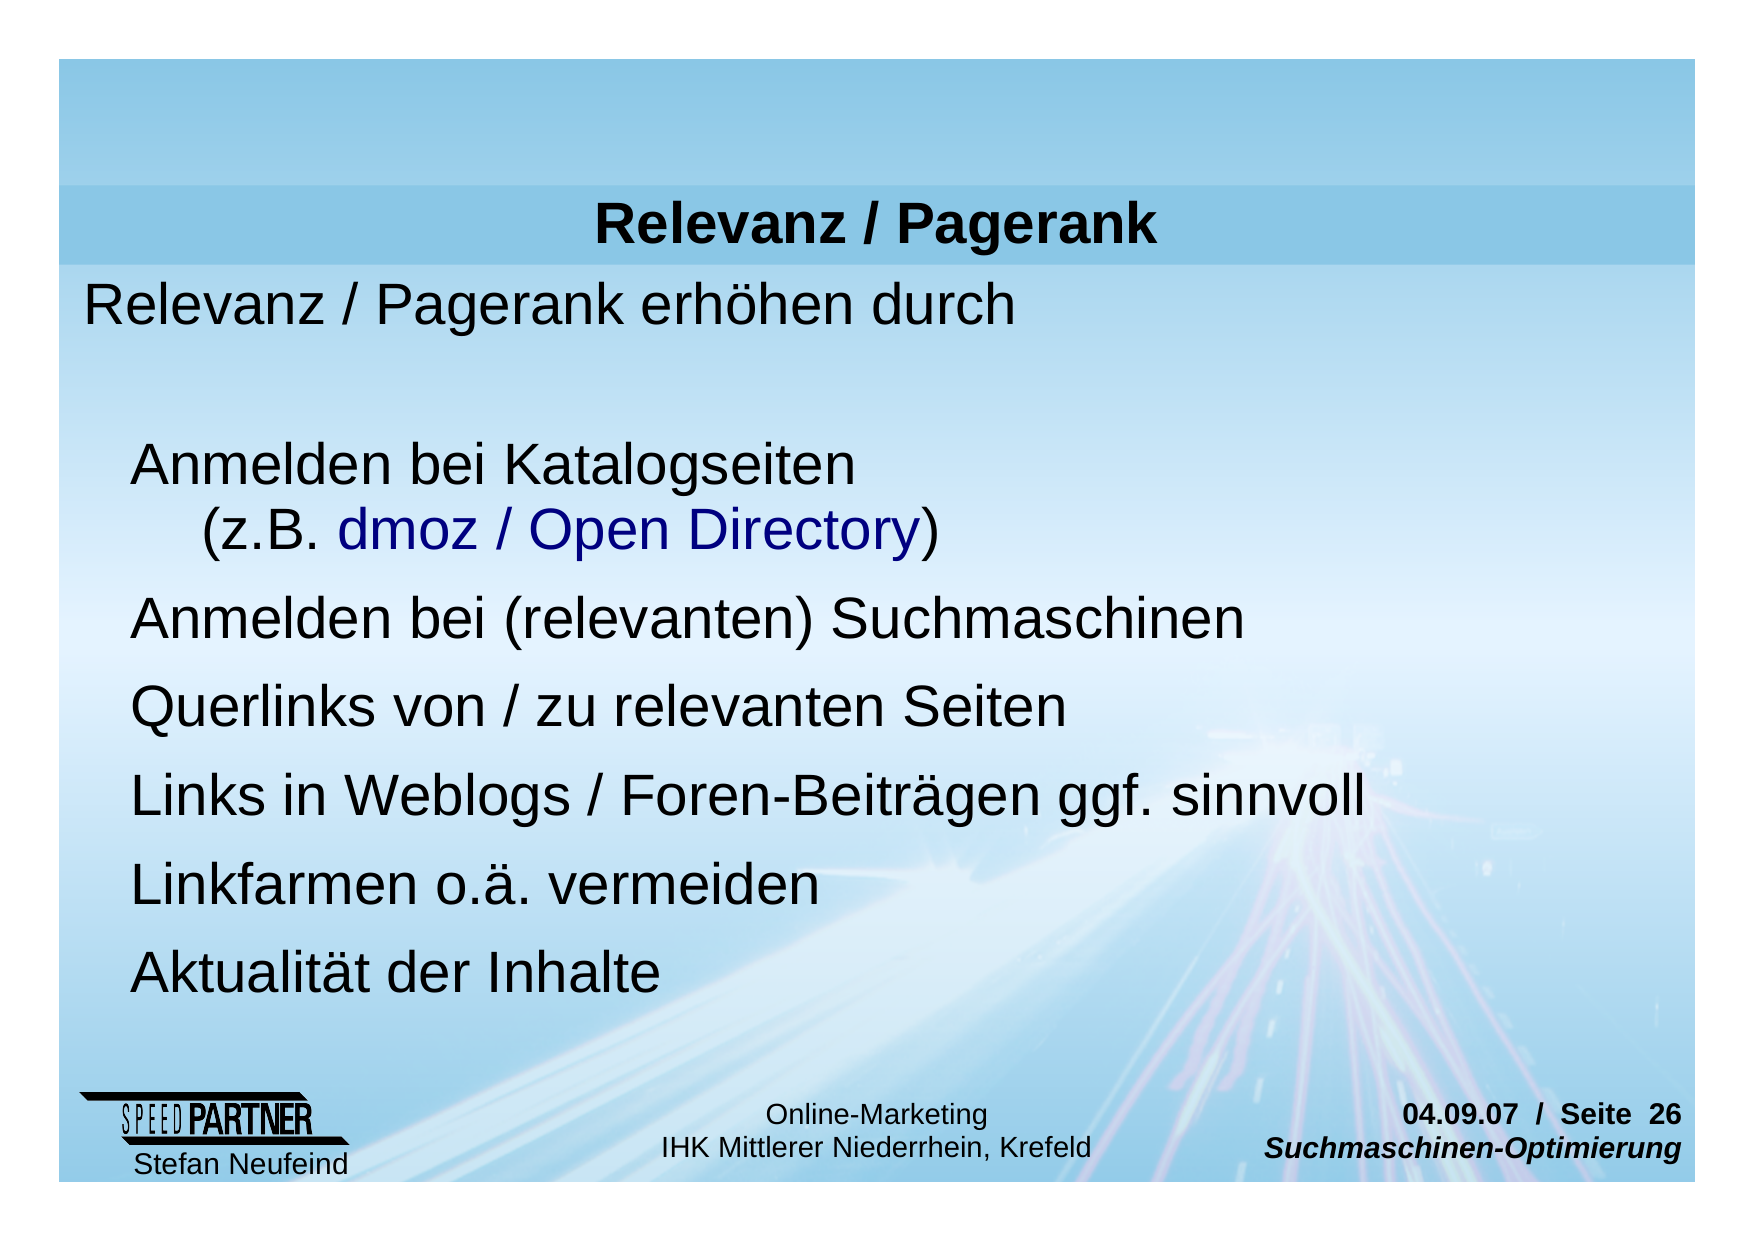

Relevanz / Pagerank
# Relevanz / Pagerank erhöhen durch
Anmelden bei Katalogseiten
(z.B. dmoz / Open Directory)
Anmelden bei (relevanten) Suchmaschinen
Querlinks von / zu relevanten Seiten
Links in Weblogs / Foren-Beiträgen ggf. sinnvoll
Linkfarmen o.ä. vermeiden
Aktualität der Inhalte